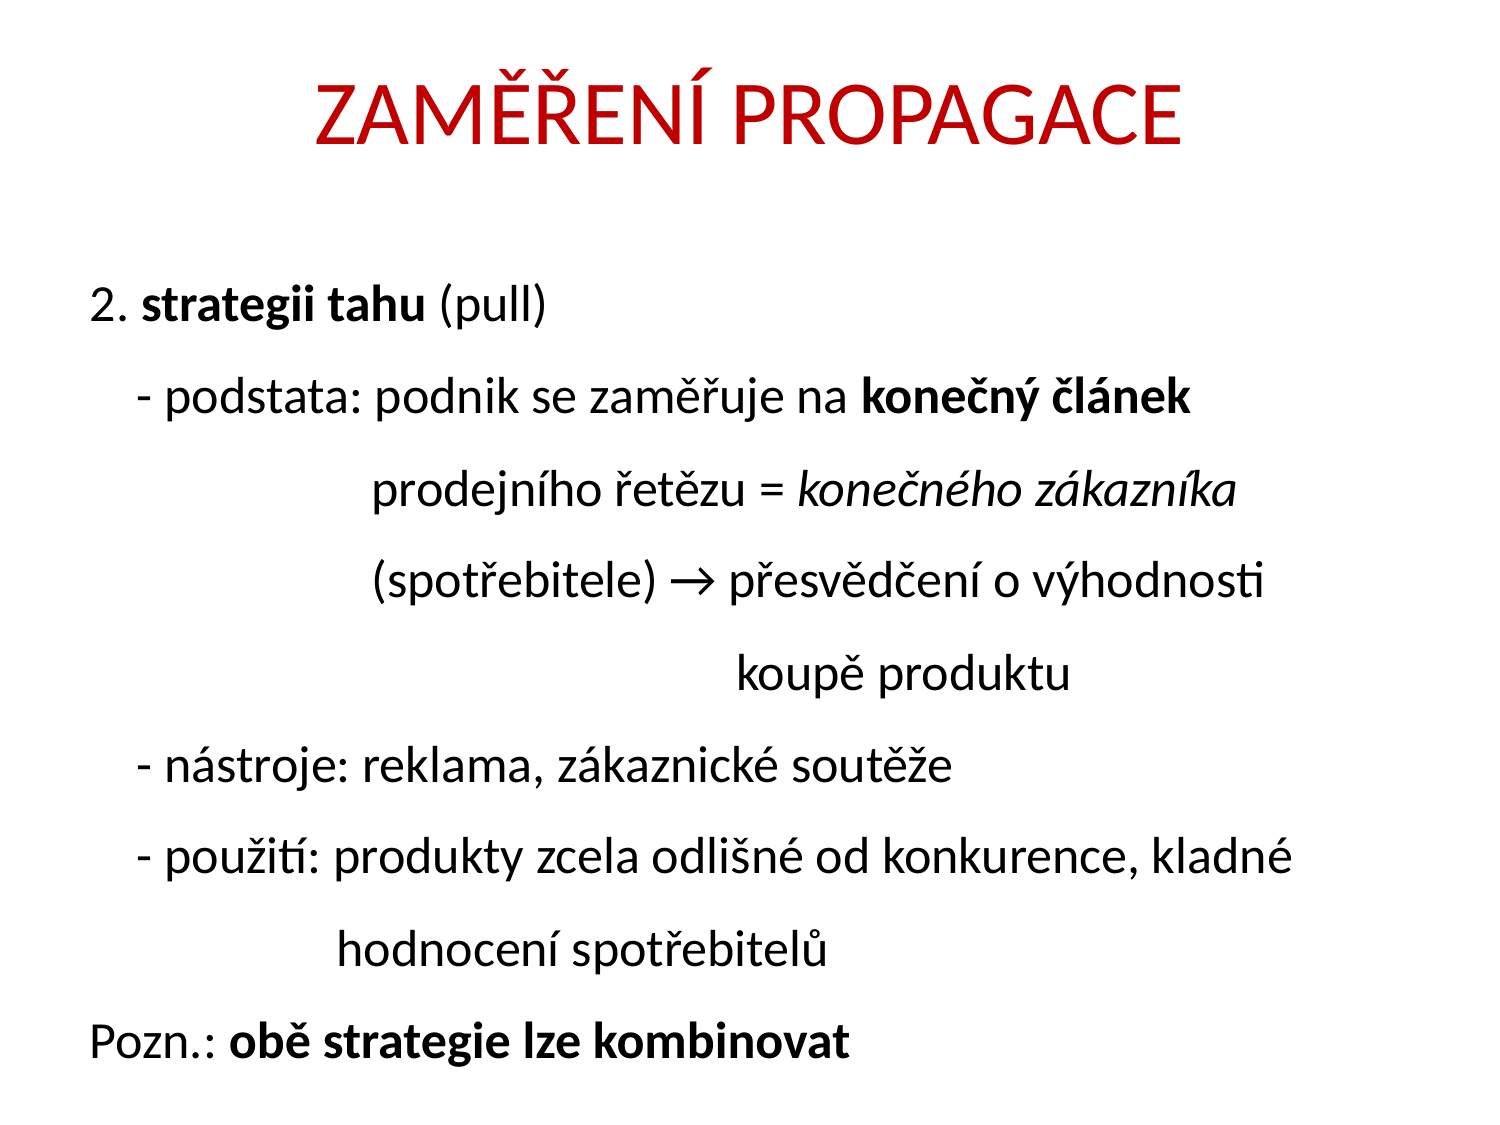

# ZAMĚŘENÍ PROPAGACE
2. strategii tahu (pull)
 - podstata: podnik se zaměřuje na konečný článek
 prodejního řetězu = konečného zákazníka
 (spotřebitele) → přesvědčení o výhodnosti
 koupě produktu
 - nástroje: reklama, zákaznické soutěže
 - použití: produkty zcela odlišné od konkurence, kladné
 hodnocení spotřebitelů
Pozn.: obě strategie lze kombinovat